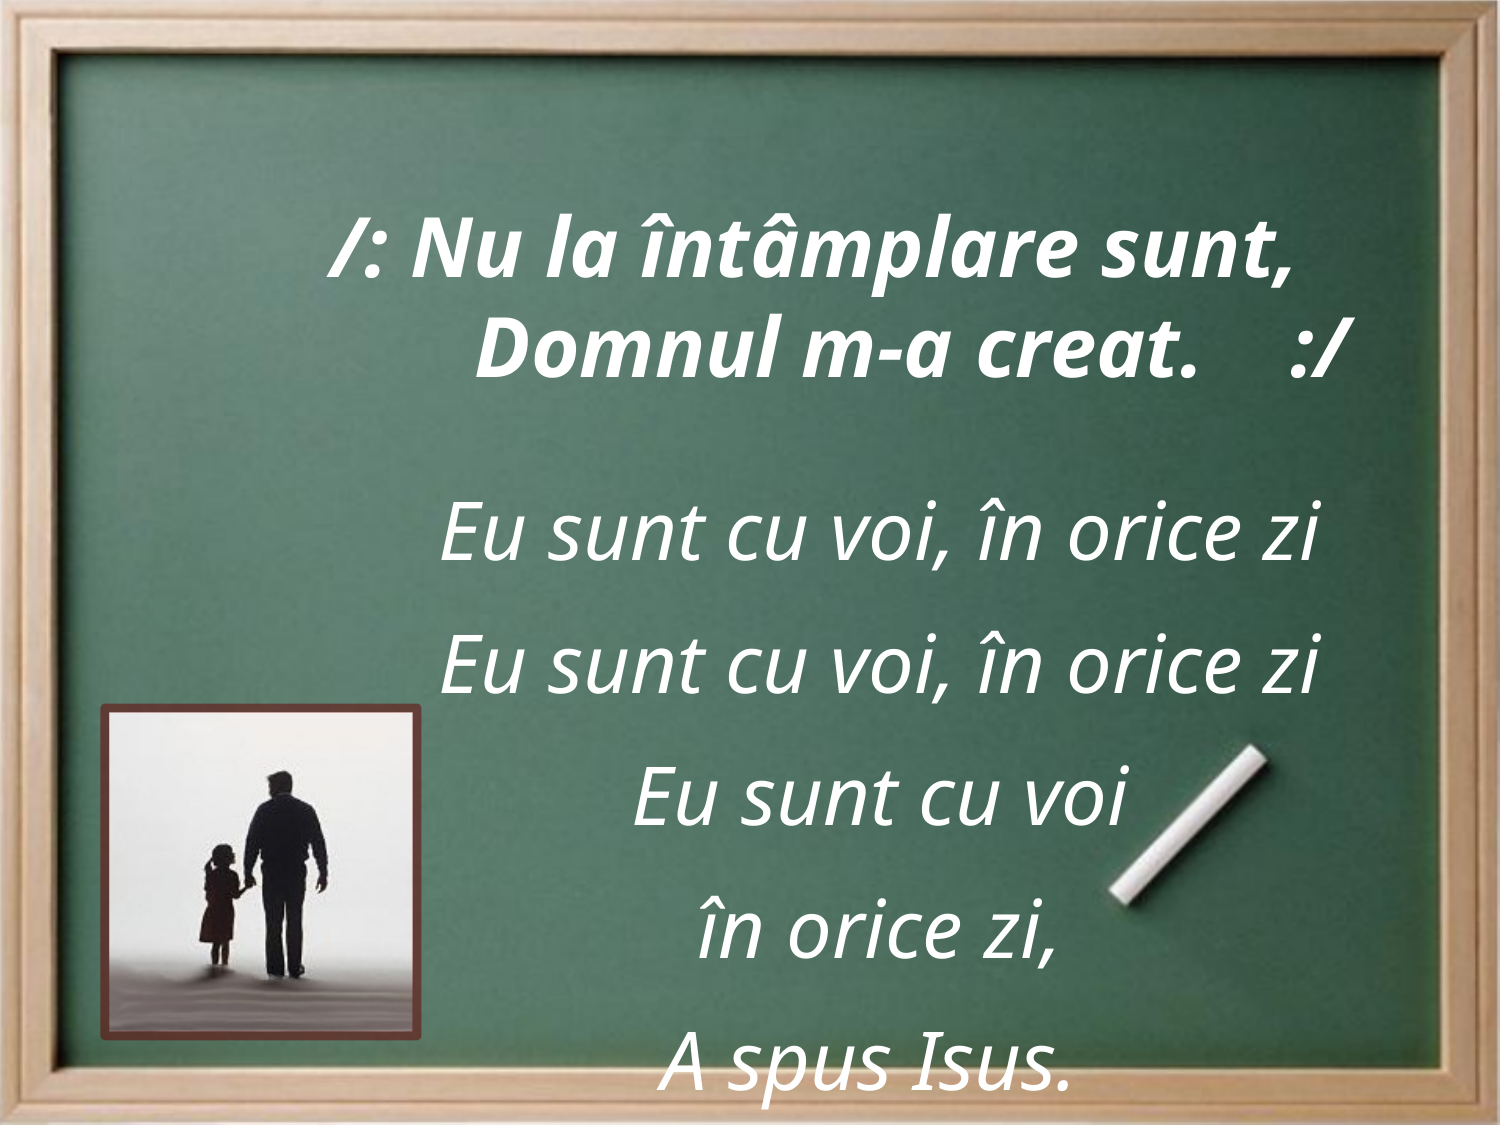

# /: Nu la întâmplare sunt, Domnul m-a creat. :/
Eu sunt cu voi, în orice zi
Eu sunt cu voi, în orice zi
Eu sunt cu voi
în orice zi,
A spus Isus.